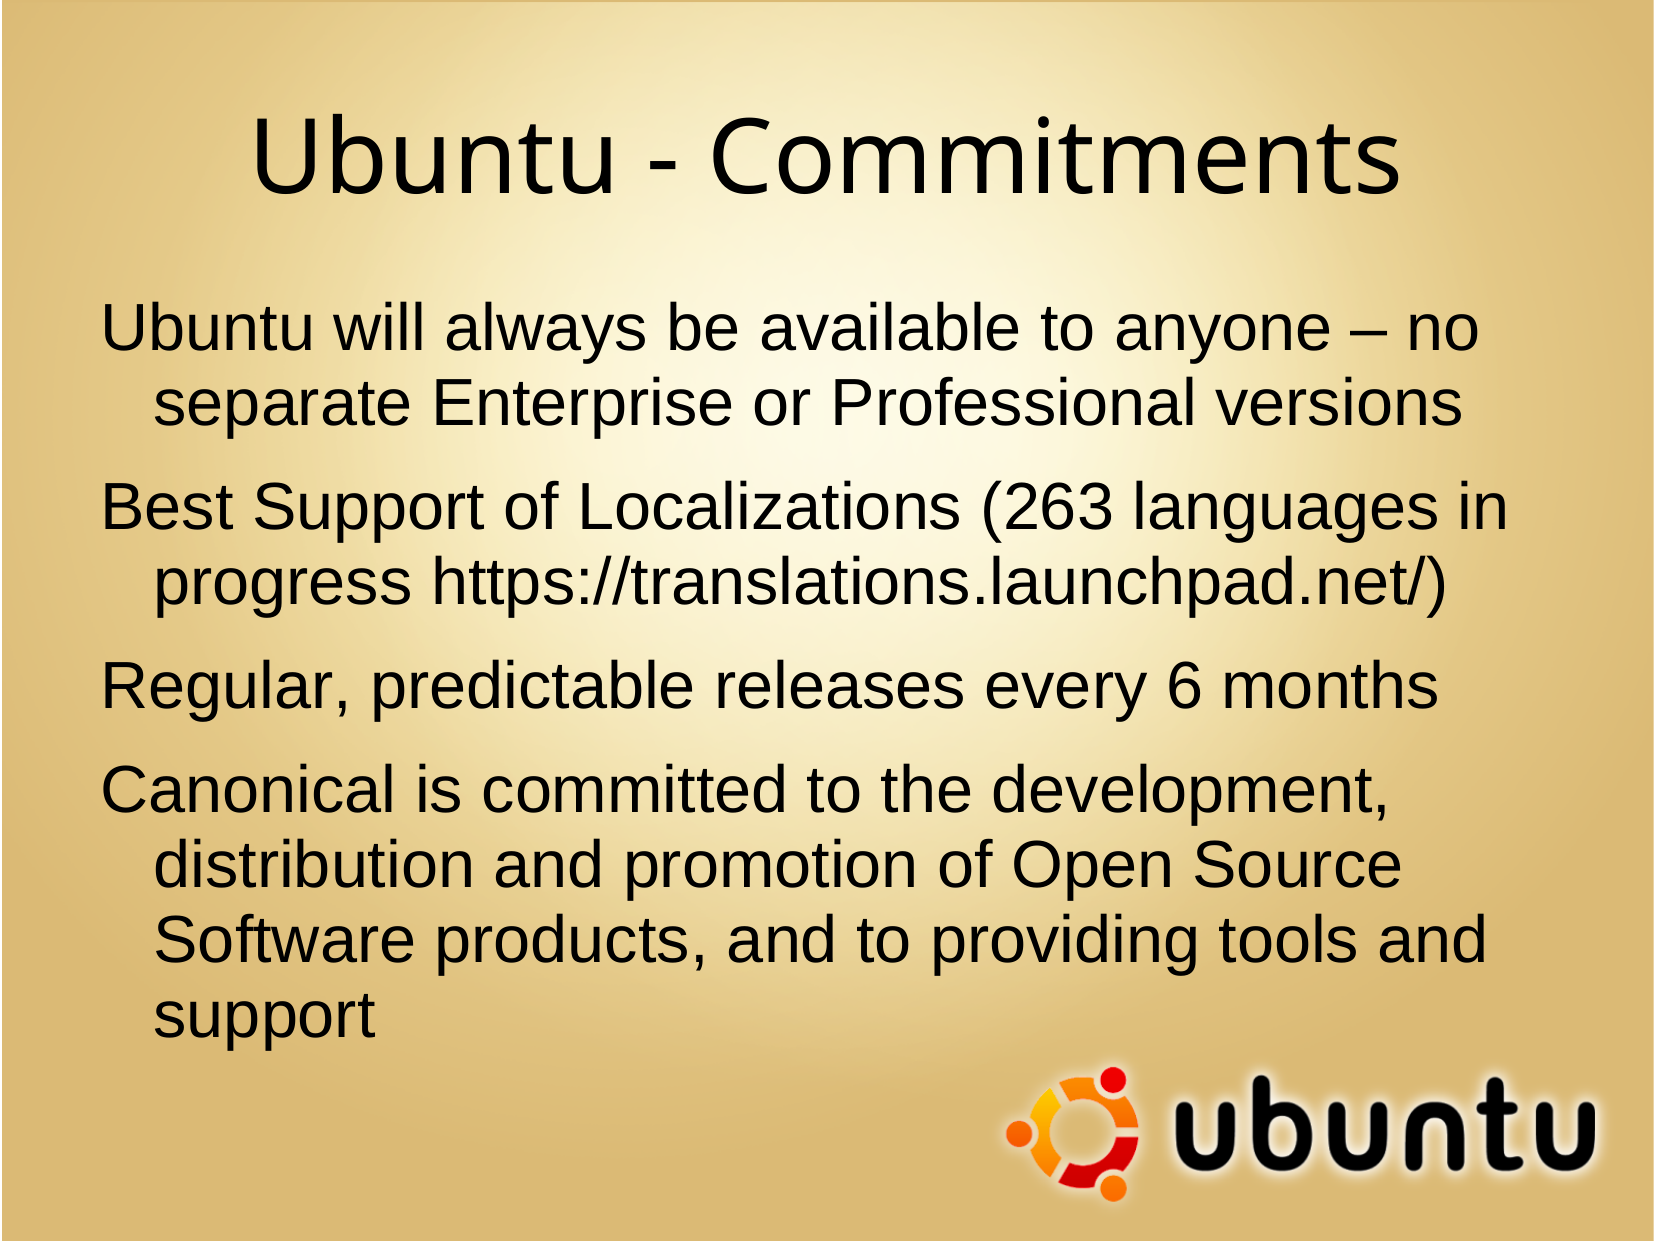

# Ubuntu - Commitments
Ubuntu will always be available to anyone – no separate Enterprise or Professional versions
Best Support of Localizations (263 languages in progress https://translations.launchpad.net/)
Regular, predictable releases every 6 months
Canonical is committed to the development, distribution and promotion of Open Source Software products, and to providing tools and support